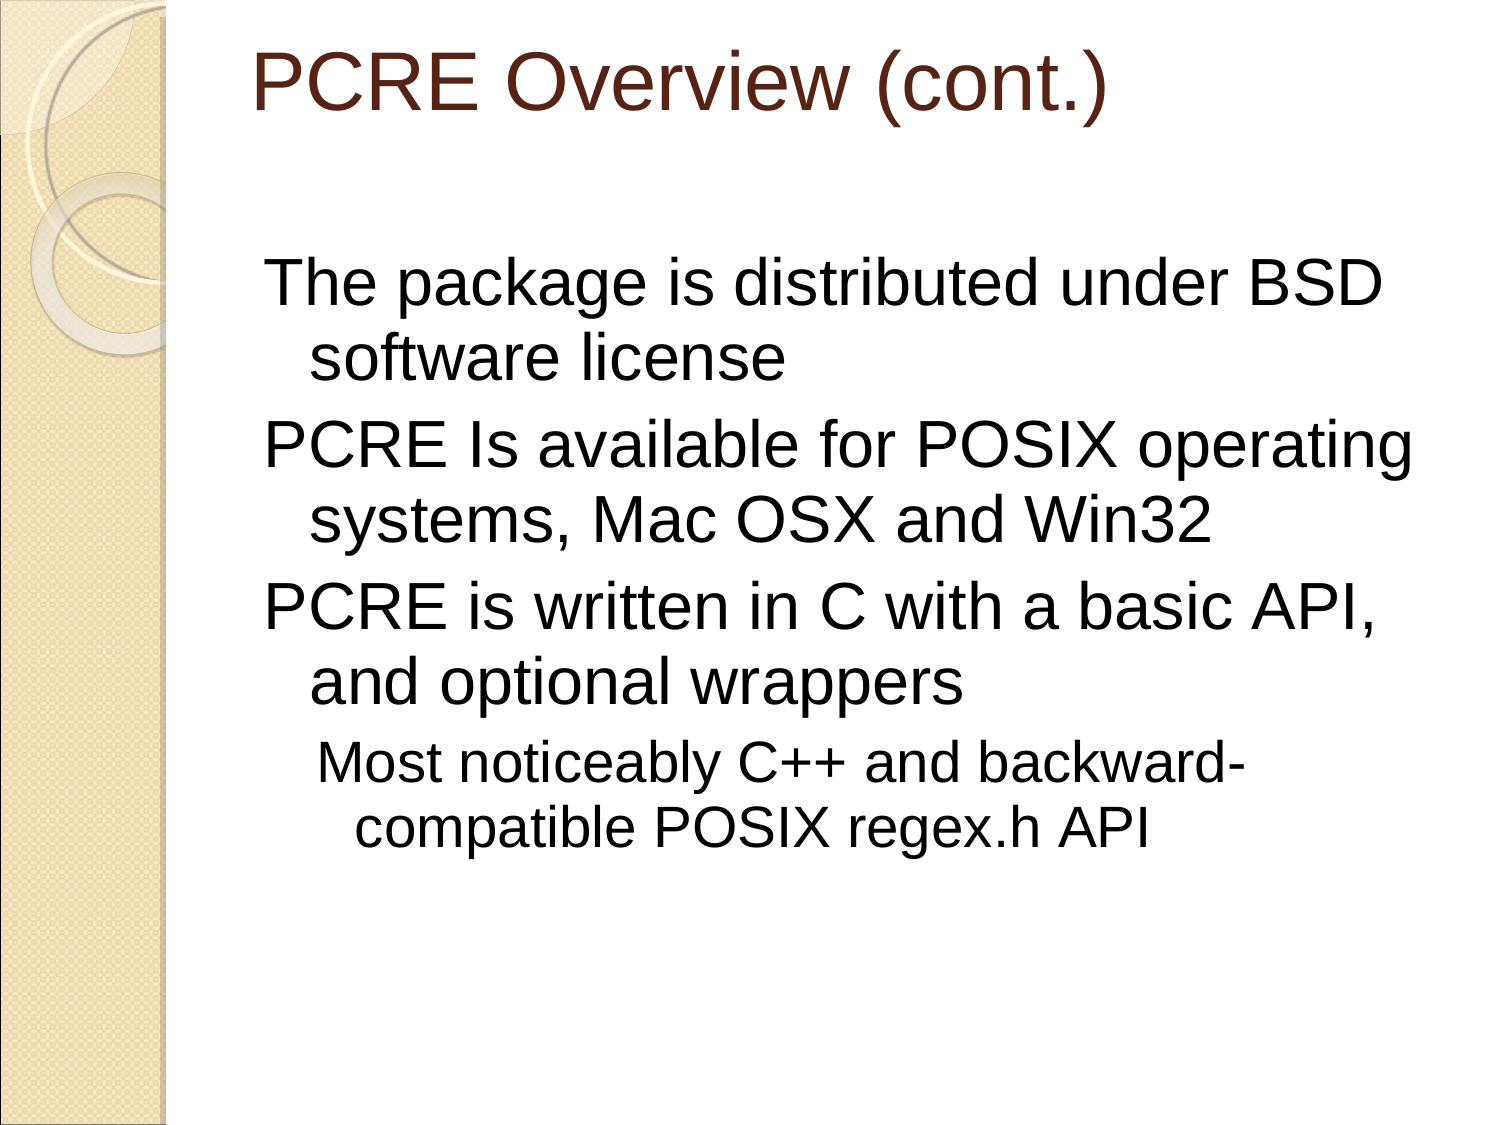

# PCRE Overview (cont.)
The package is distributed under BSD software license
PCRE Is available for POSIX operating systems, Mac OSX and Win32
PCRE is written in C with a basic API, and optional wrappers
Most noticeably C++ and backward-compatible POSIX regex.h API